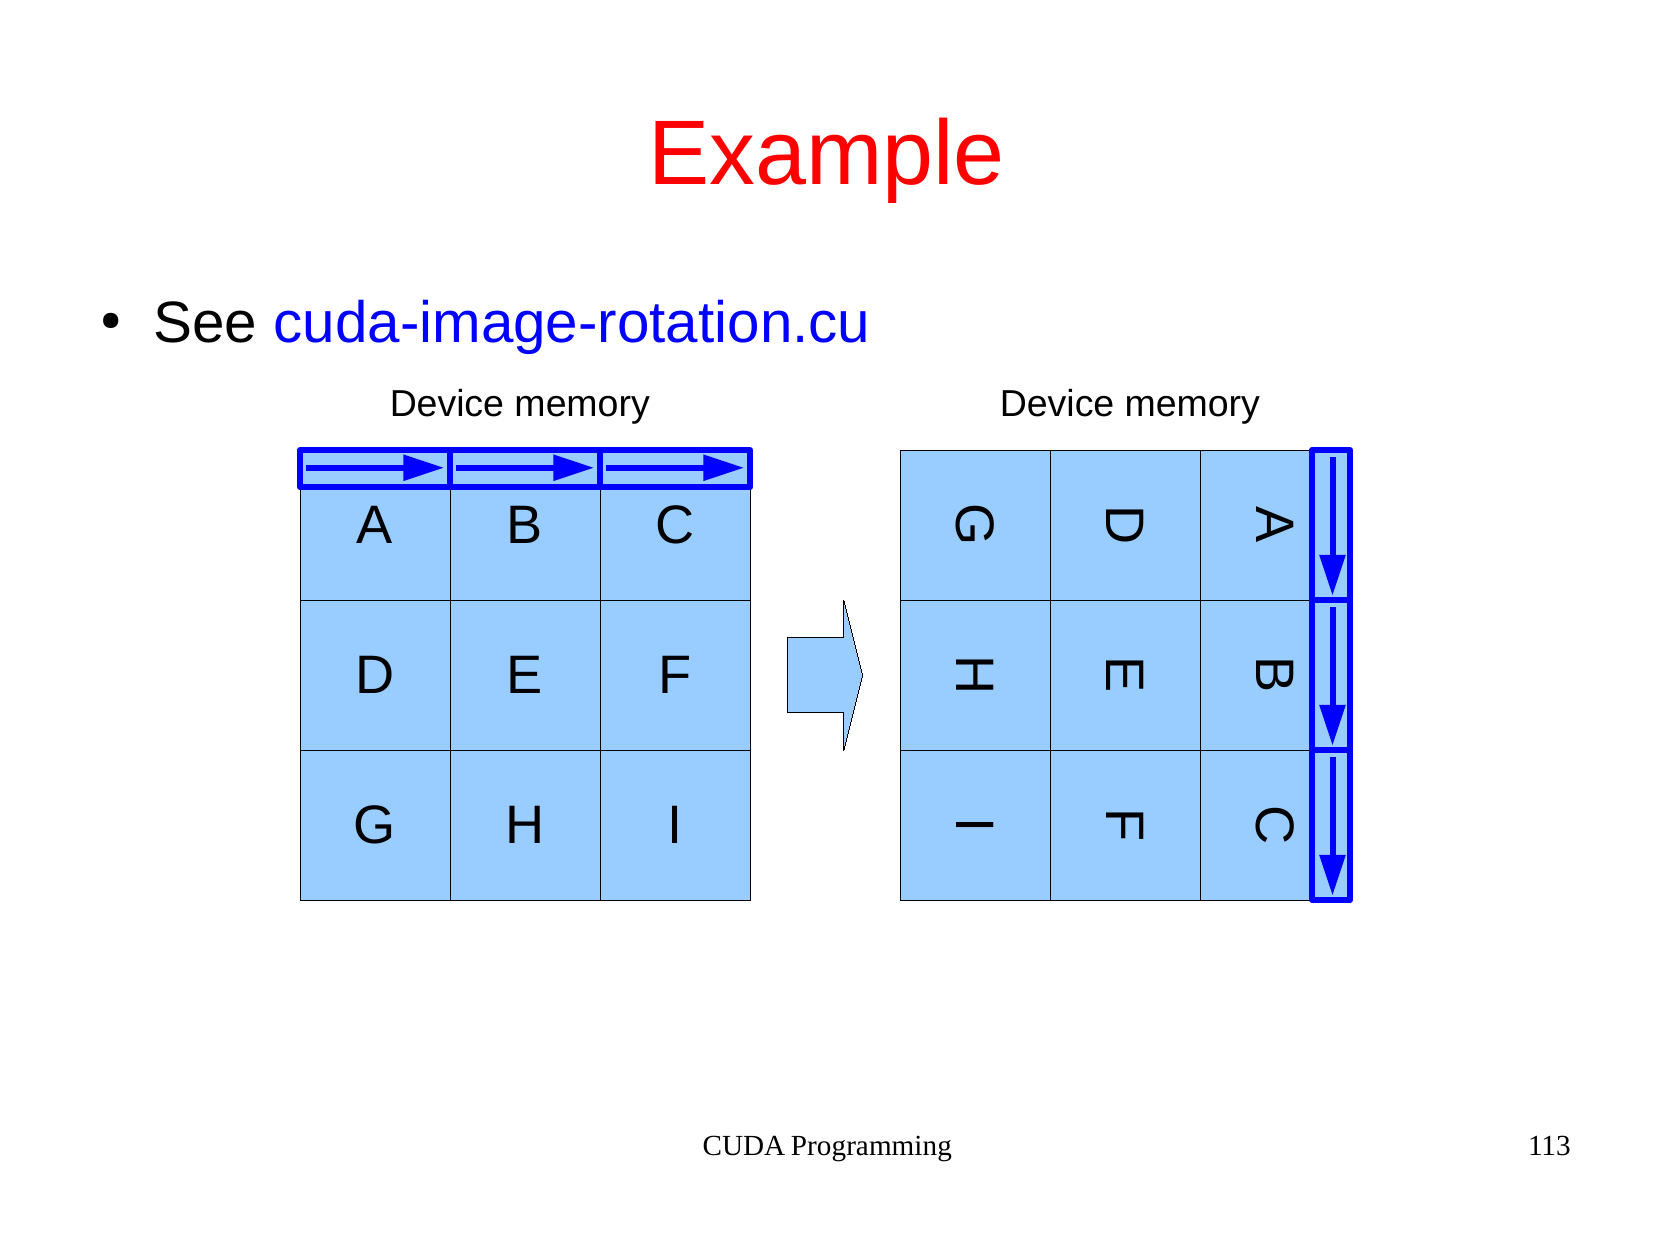

# Example
See cuda-image-rotation.cu
Device memory
Device memory
A
B
C
G
D
A
D
E
F
H
E
B
G
H
I
I
F
C
CUDA Programming
113